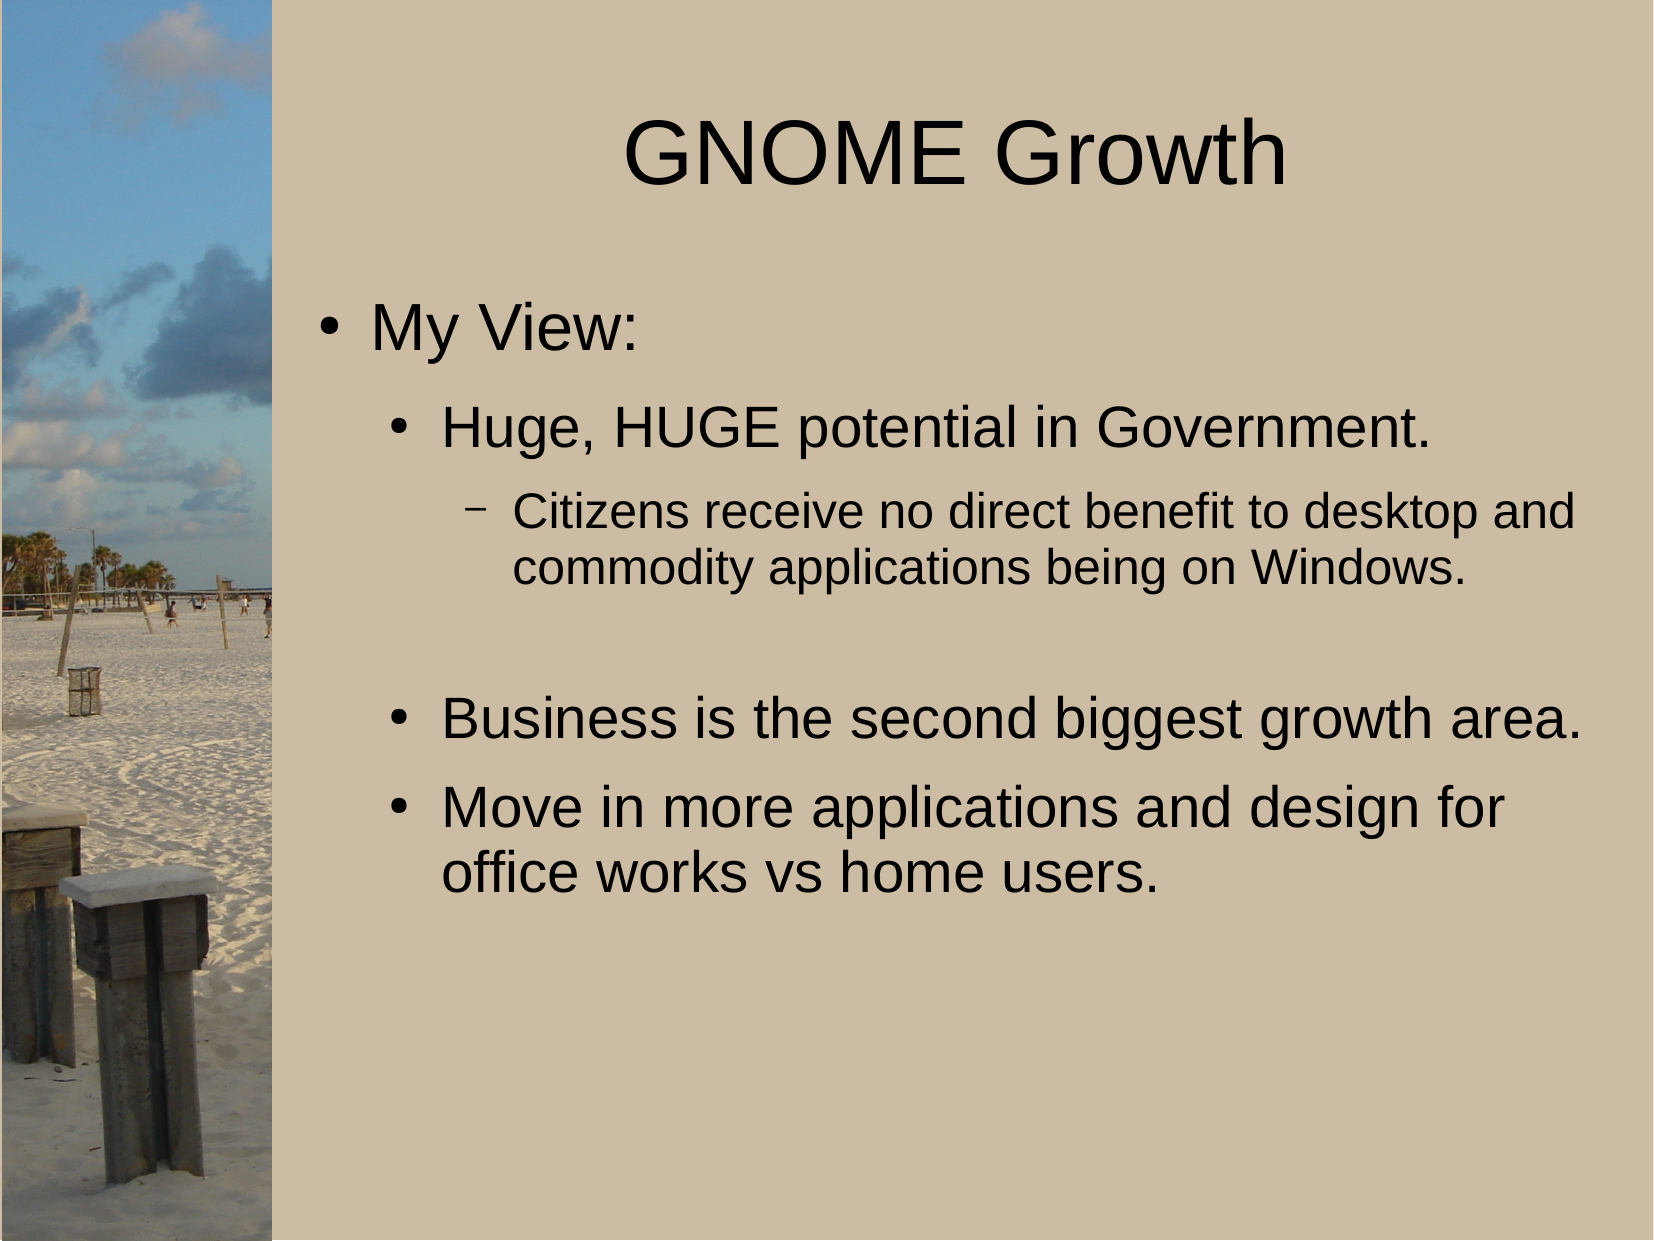

# GNOME Growth
My View:
Huge, HUGE potential in Government.
Citizens receive no direct benefit to desktop and commodity applications being on Windows.
Business is the second biggest growth area.
Move in more applications and design for office works vs home users.